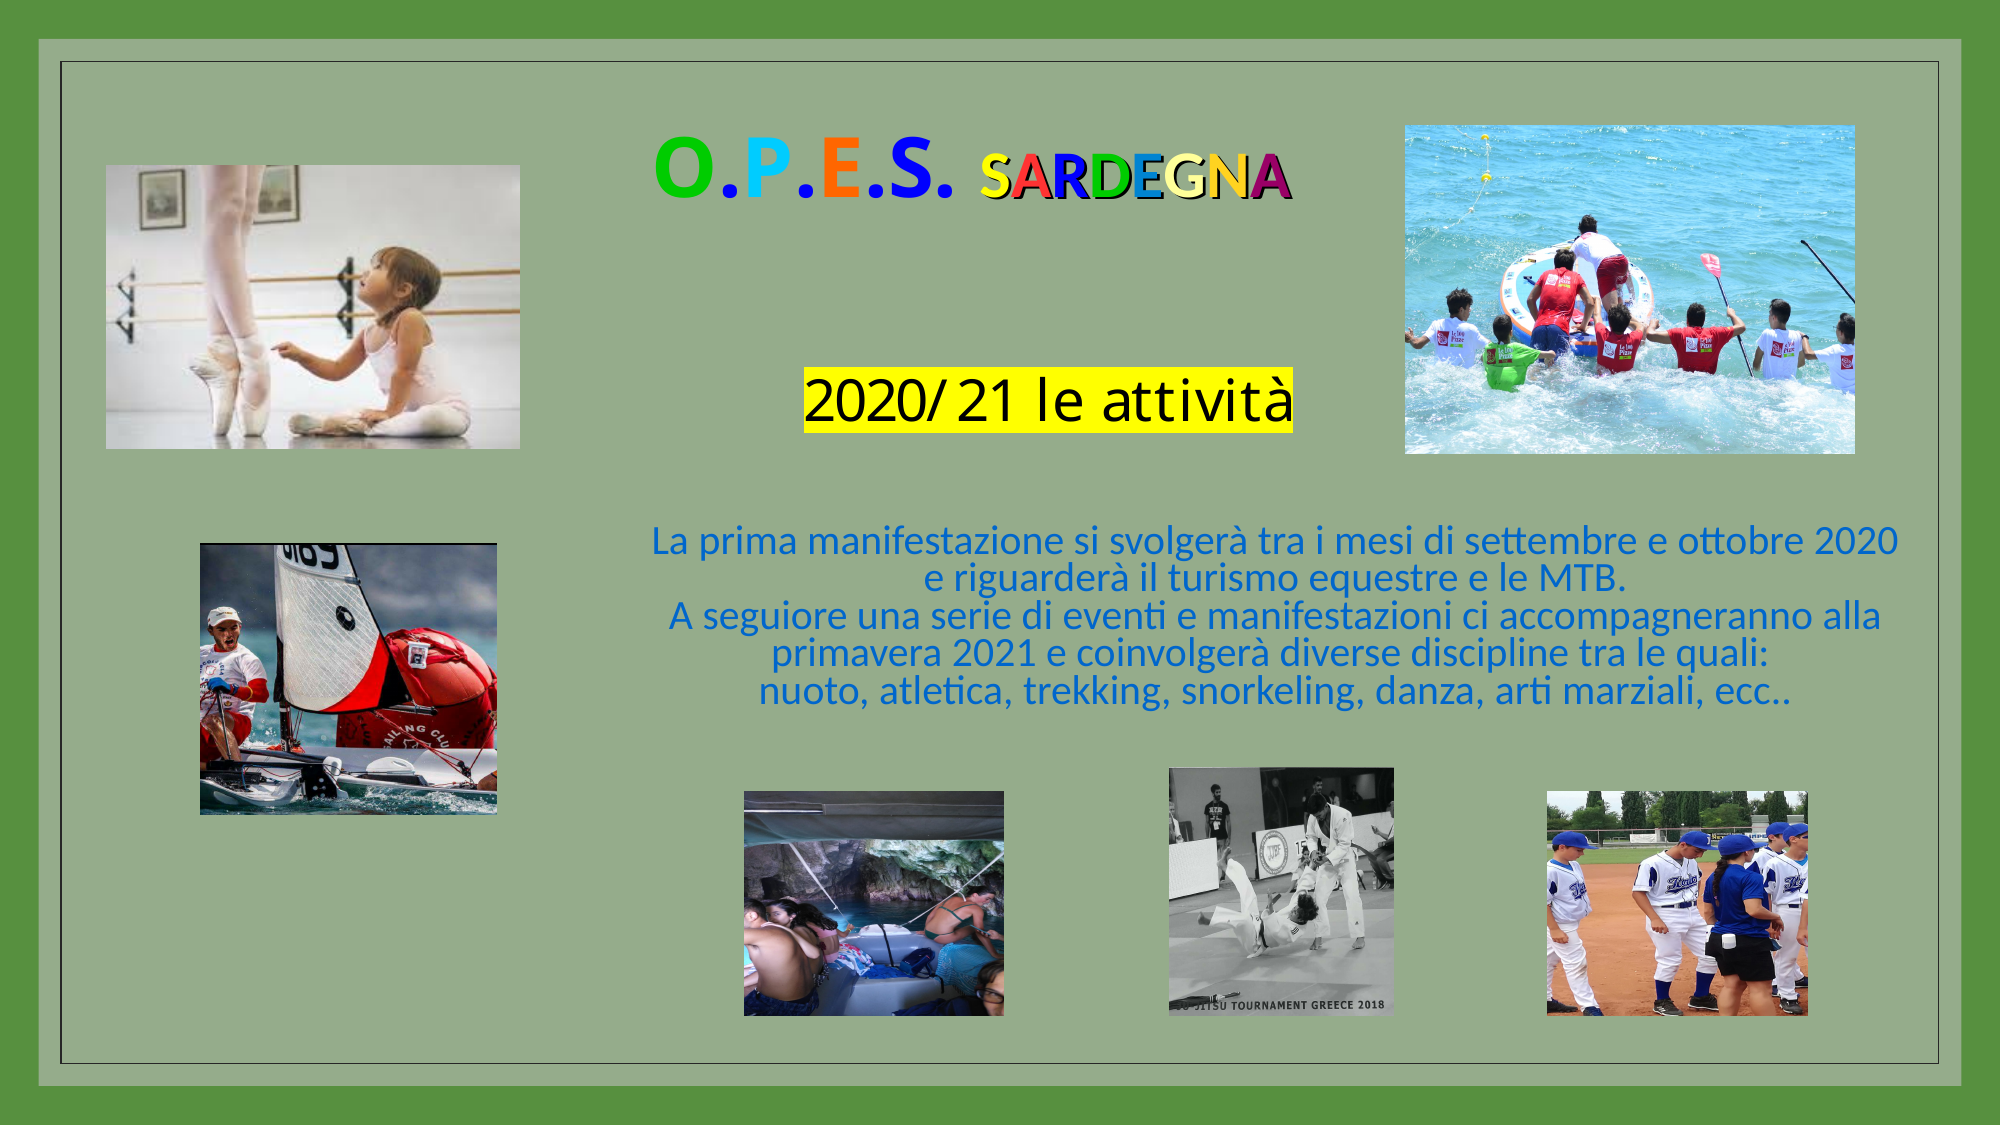

O.P.E.S. SARDEGNA
# La prima manifestazione si svolgerà tra i mesi di settembre e ottobre 2020 e riguarderà il turismo equestre e le MTB. A seguiore una serie di eventi e manifestazioni ci accompagneranno alla primavera 2021 e coinvolgerà diverse discipline tra le quali: nuoto, atletica, trekking, snorkeling, danza, arti marziali, ecc..